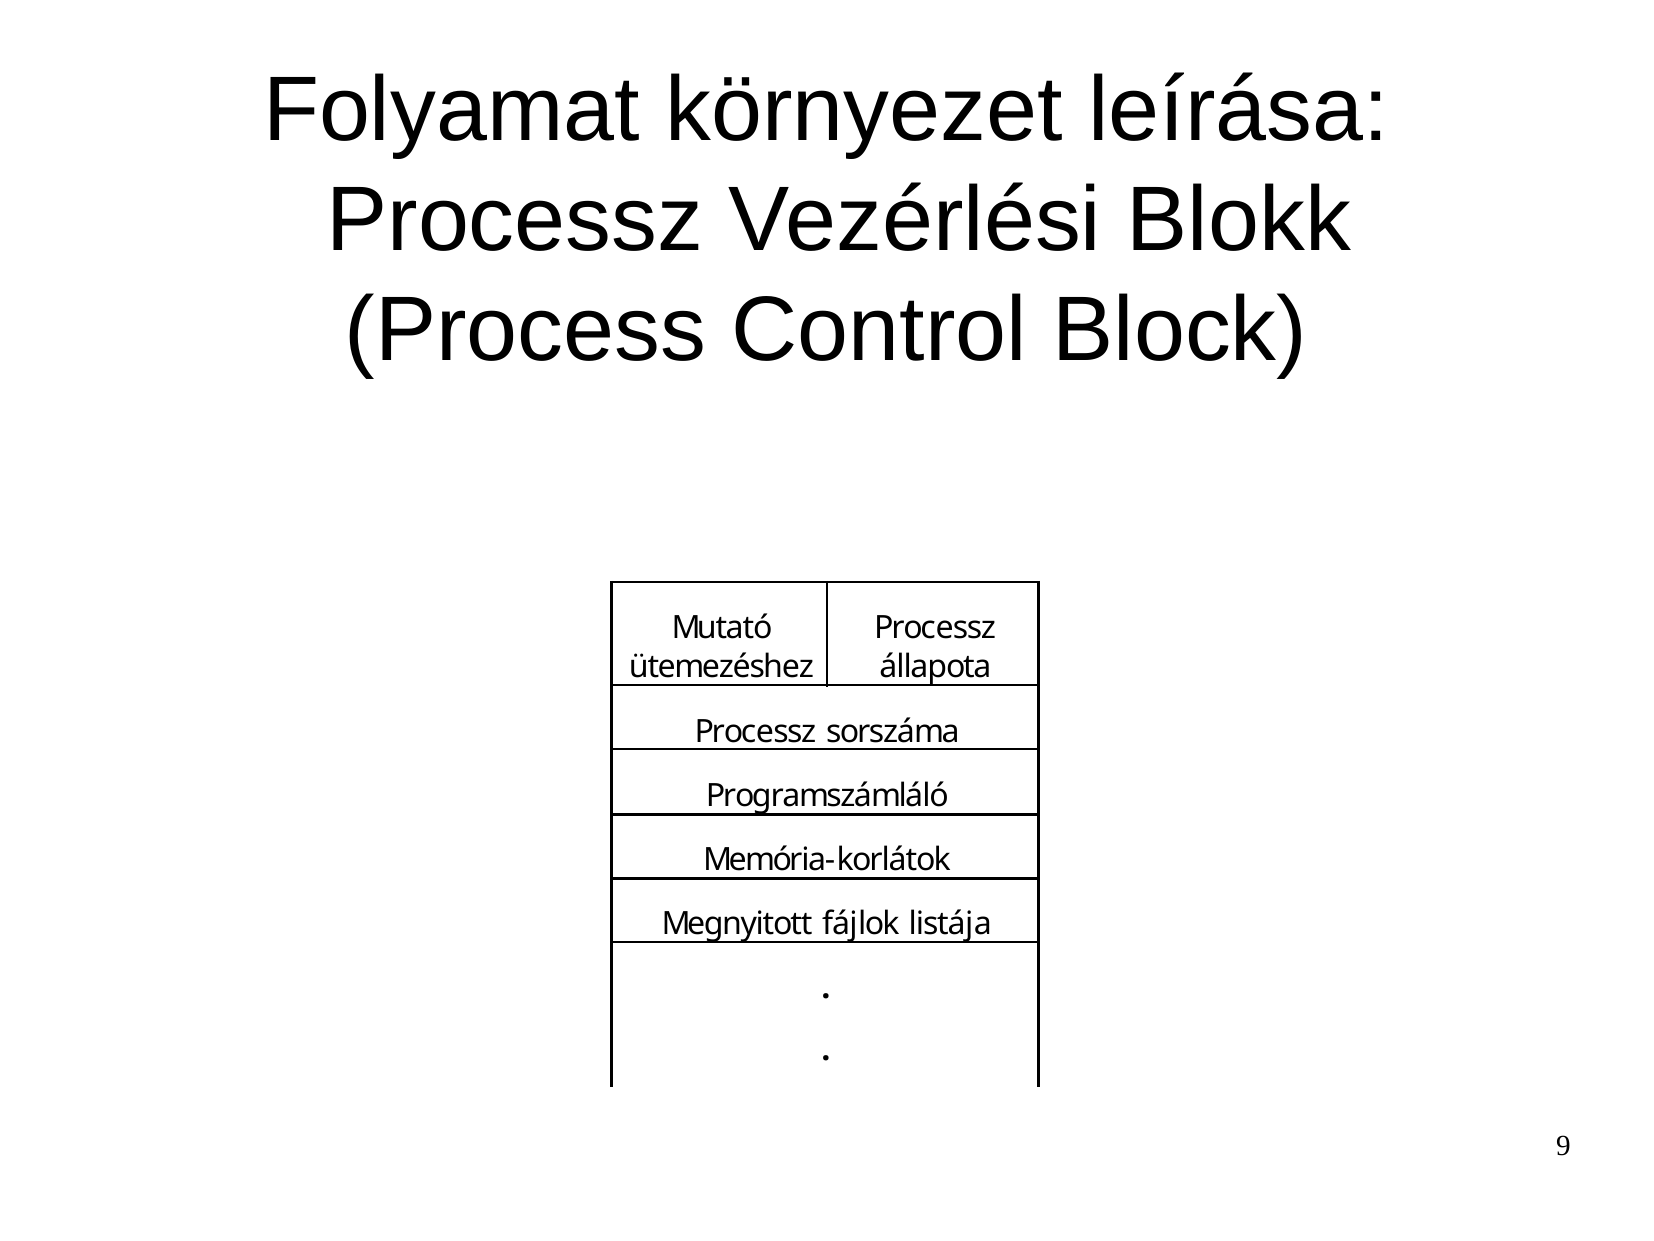

# Folyamat környezet leírása: Processz Vezérlési Blokk (Process Control Block)
9